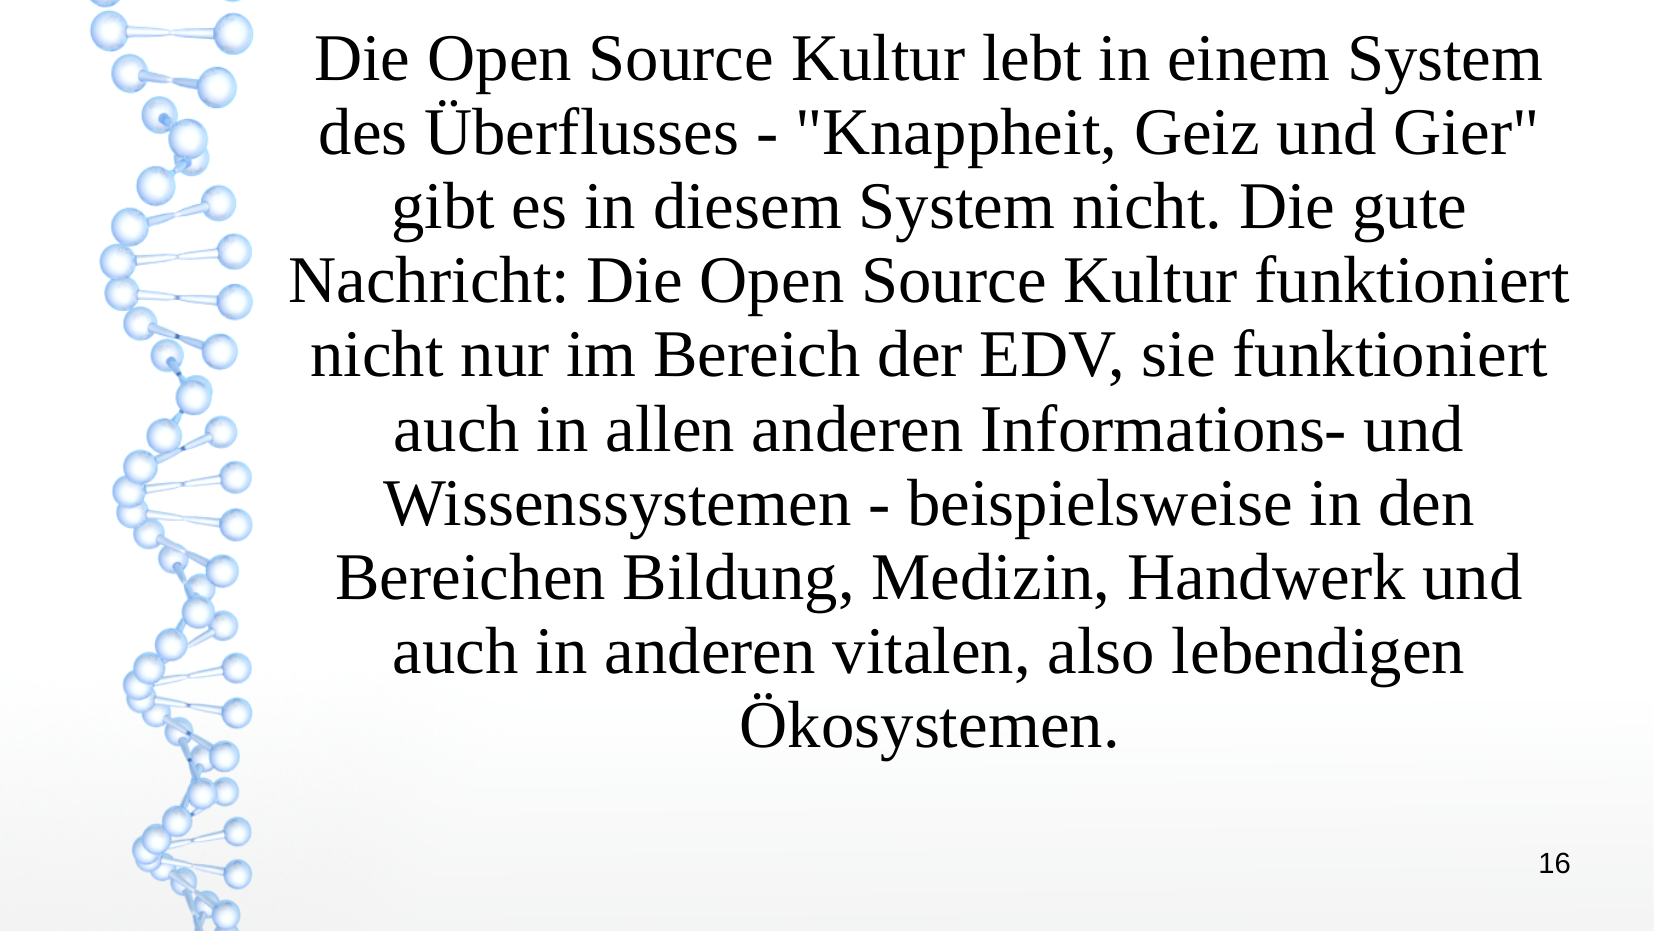

# Die Open Source Kultur lebt in einem System des Überflusses - "Knappheit, Geiz und Gier" gibt es in diesem System nicht. Die gute Nachricht: Die Open Source Kultur funktioniert nicht nur im Bereich der EDV, sie funktioniert auch in allen anderen Informations- und Wissenssystemen - beispielsweise in den Bereichen Bildung, Medizin, Handwerk und auch in anderen vitalen, also lebendigen Ökosystemen.
16